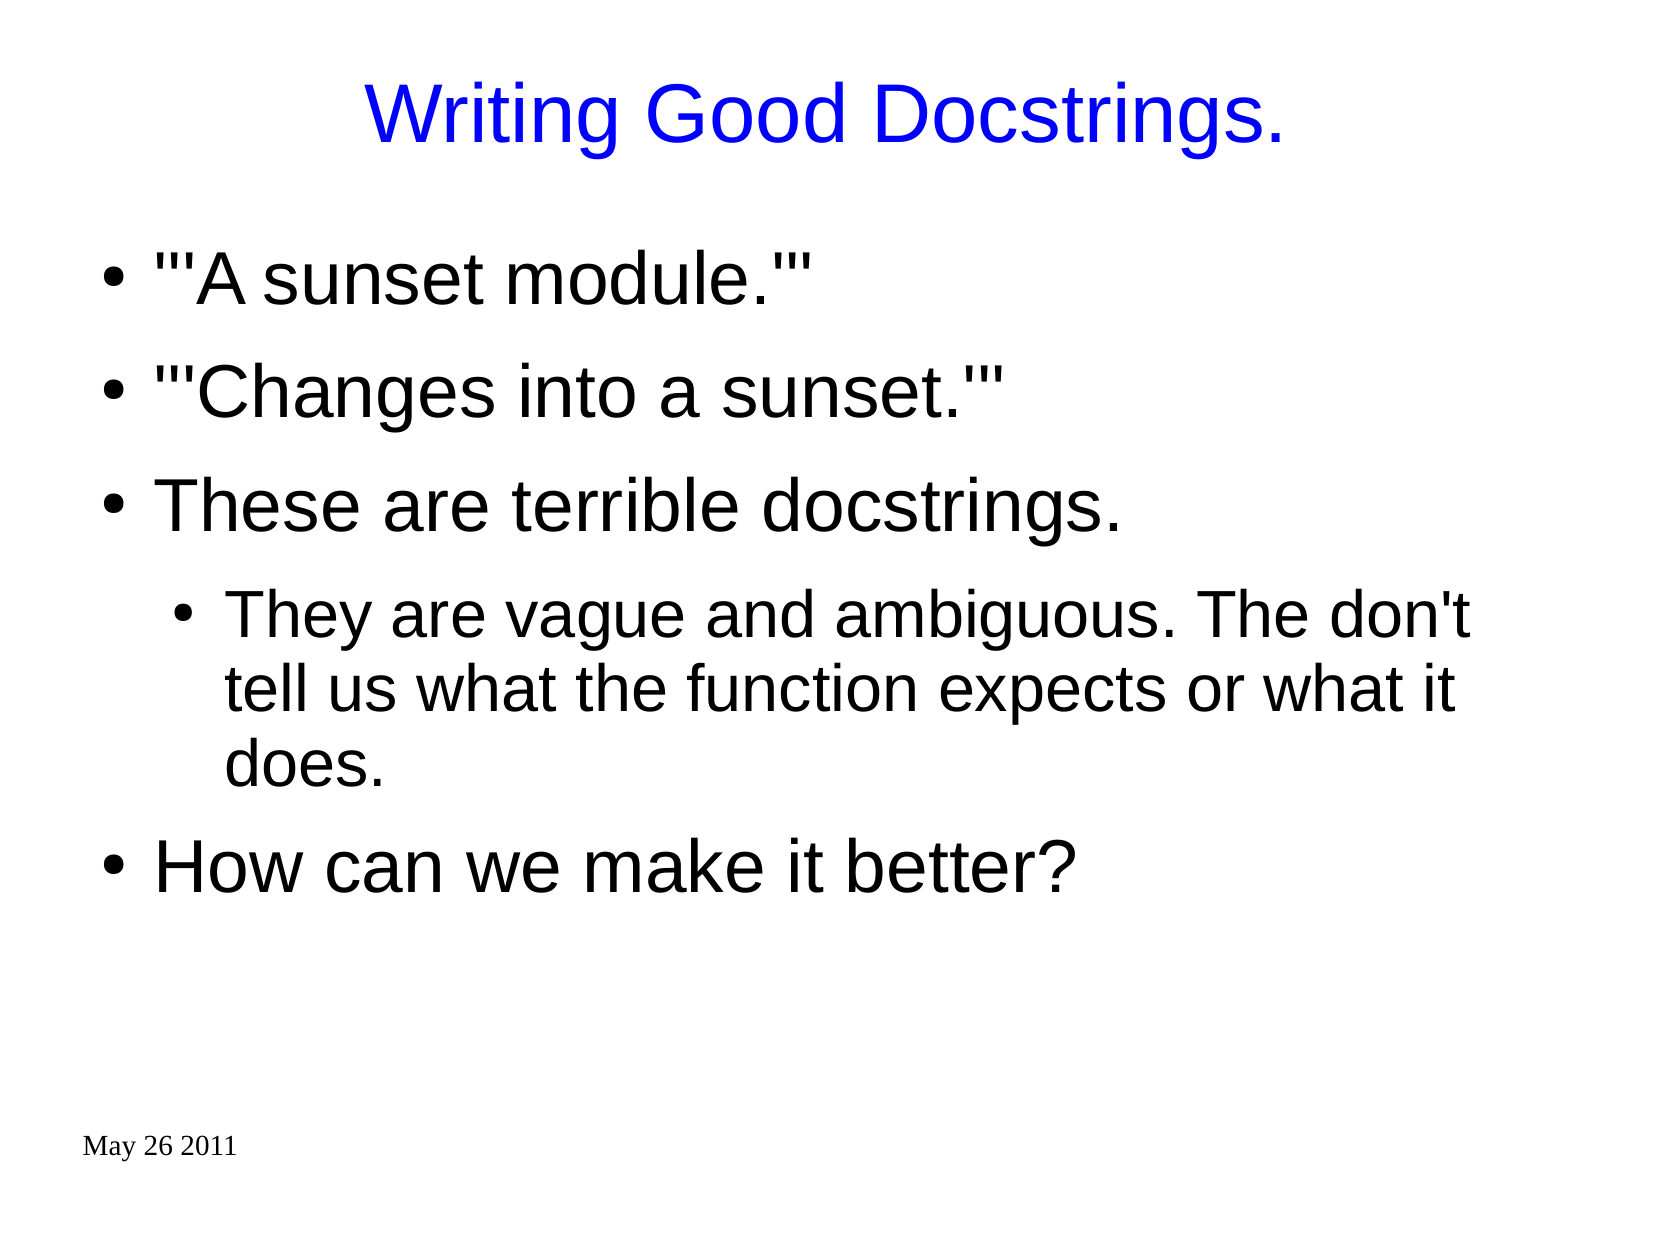

# Writing Good Docstrings.
'''A sunset module.'''
'''Changes into a sunset.'''
These are terrible docstrings.
They are vague and ambiguous. The don't tell us what the function expects or what it does.
How can we make it better?
May 26 2011